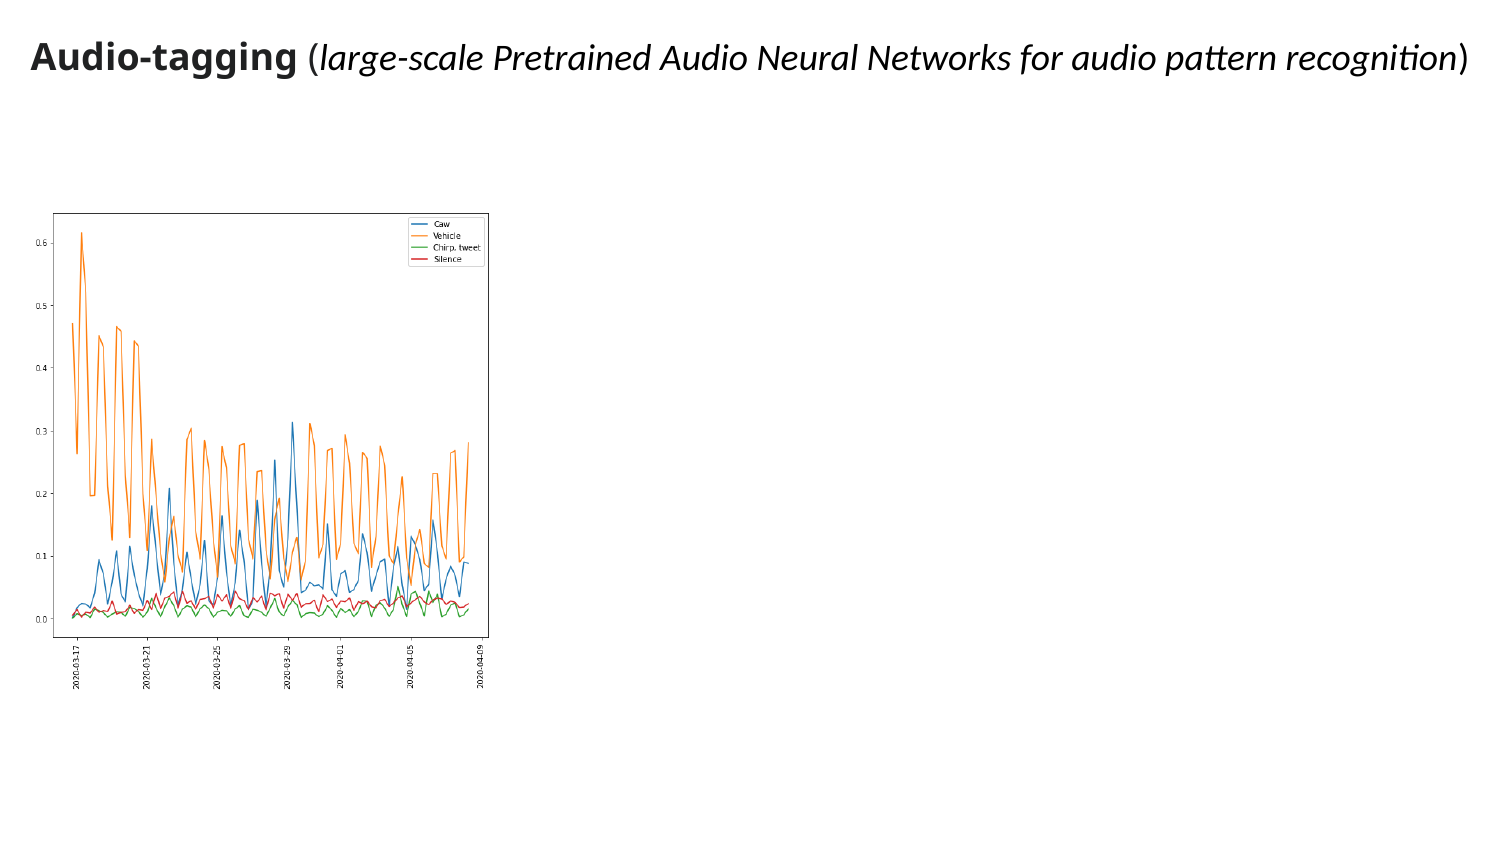

Audio-tagging (large-scale Pretrained Audio Neural Networks for audio pattern recognition)